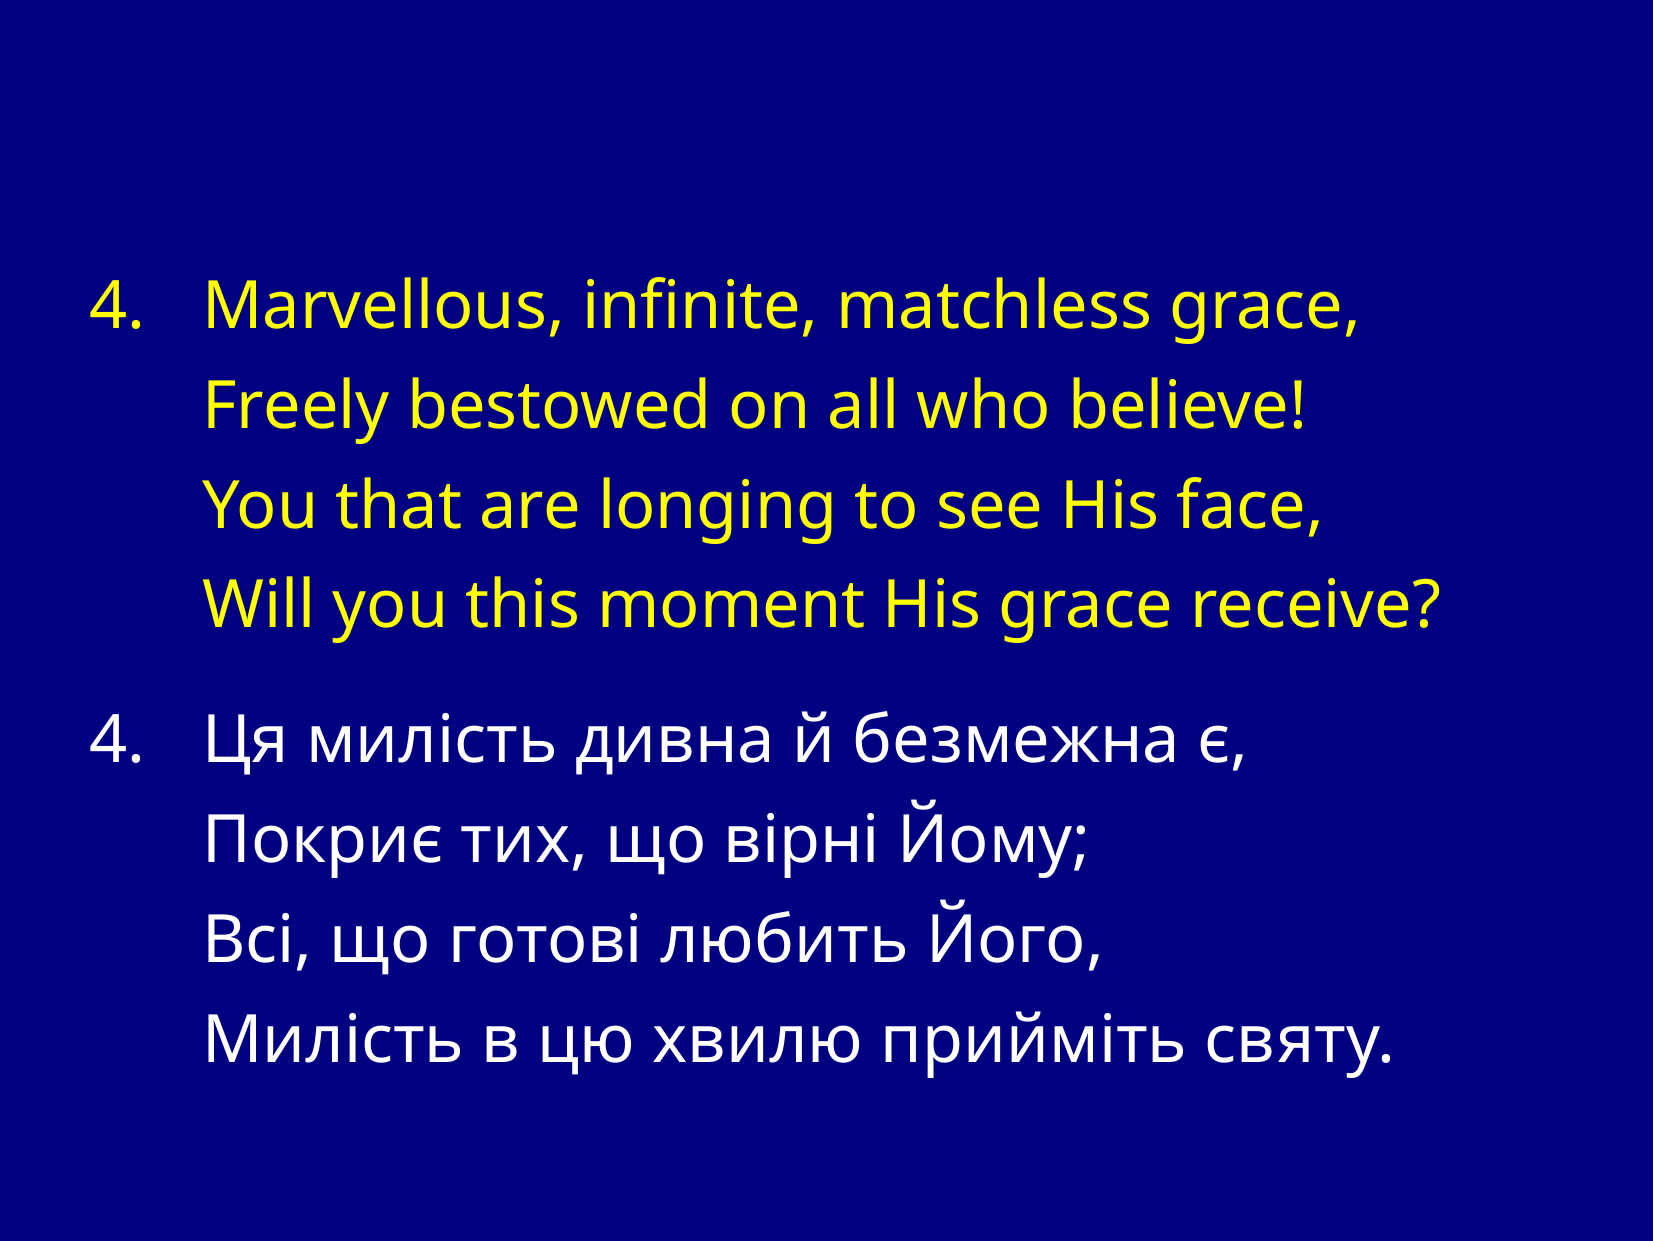

4.	Marvellous, infinite, matchless grace,
	Freely bestowed on all who believe!
	You that are longing to see His face,
	Will you this moment His grace receive?
4.	Ця милість дивна й безмежна є,
	Покриє тих, що вірні Йому;
	Всі, що готові любить Його,
	Милість в цю хвилю прийміть святу.